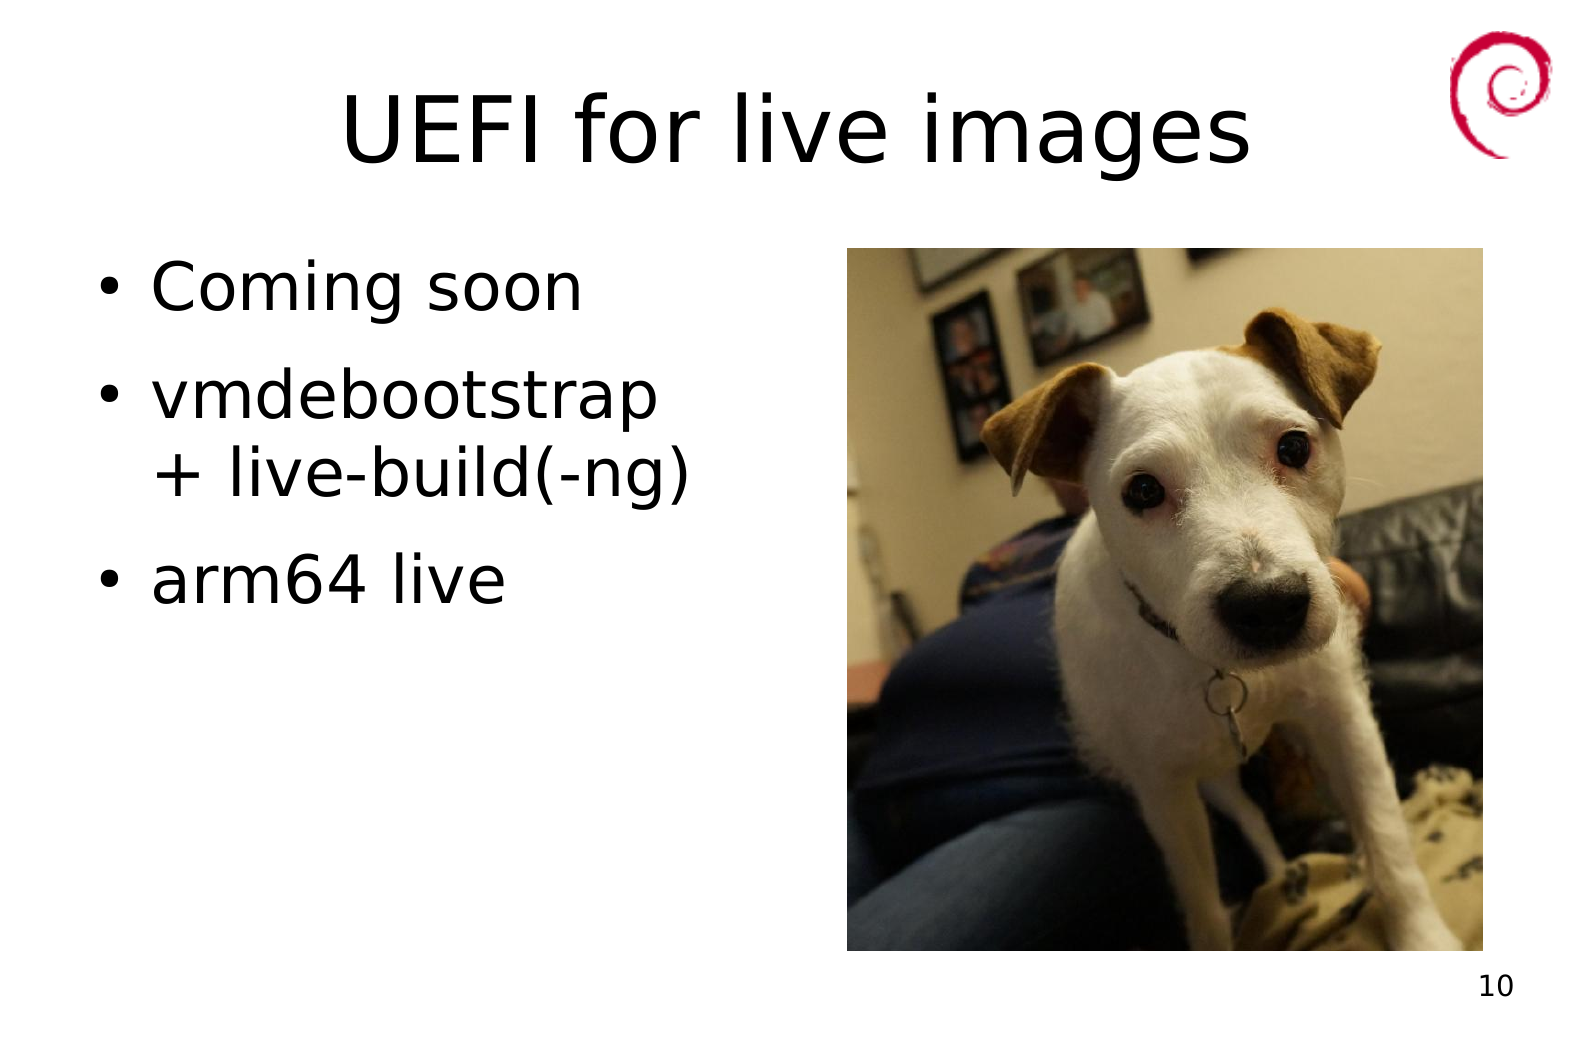

# UEFI for live images
Coming soon
vmdebootstrap
+ live-build(-ng)
arm64 live
10